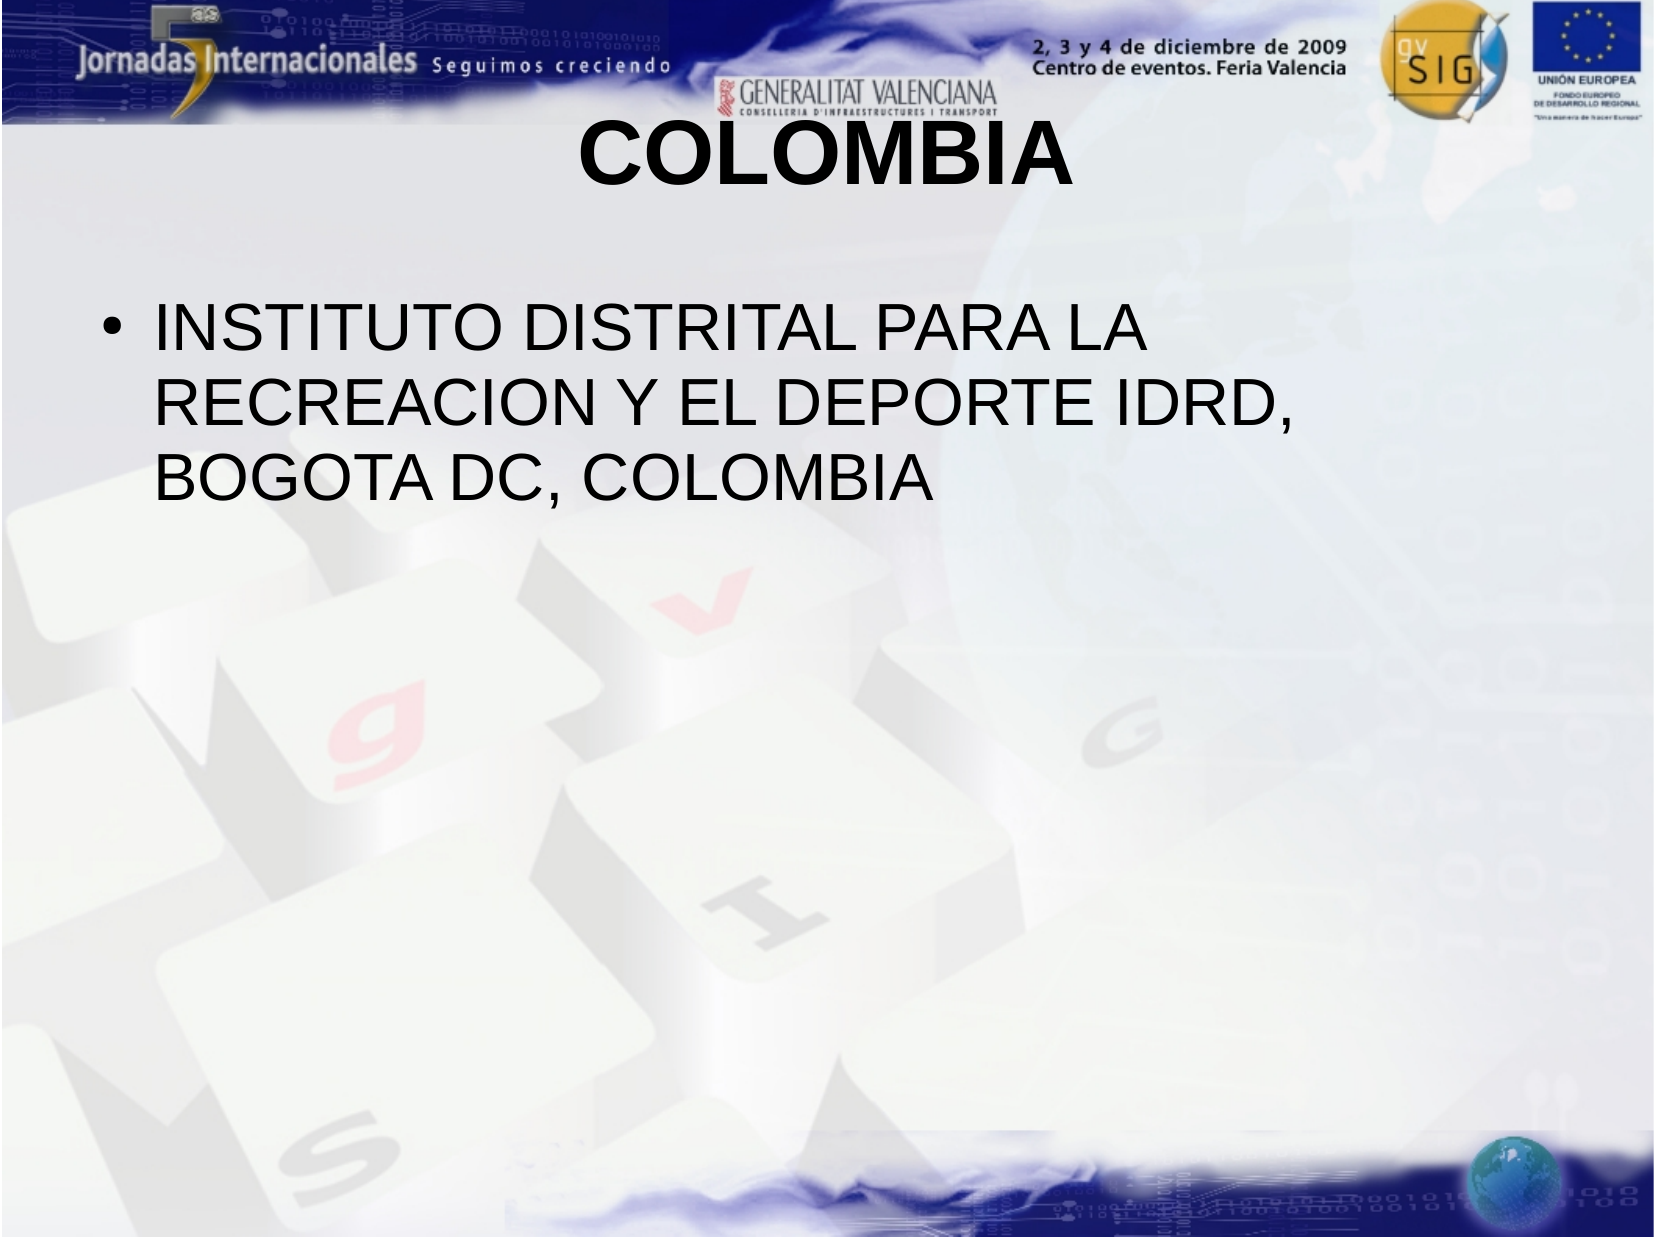

# COLOMBIA
INSTITUTO DISTRITAL PARA LA RECREACION Y EL DEPORTE IDRD, BOGOTA DC, COLOMBIA